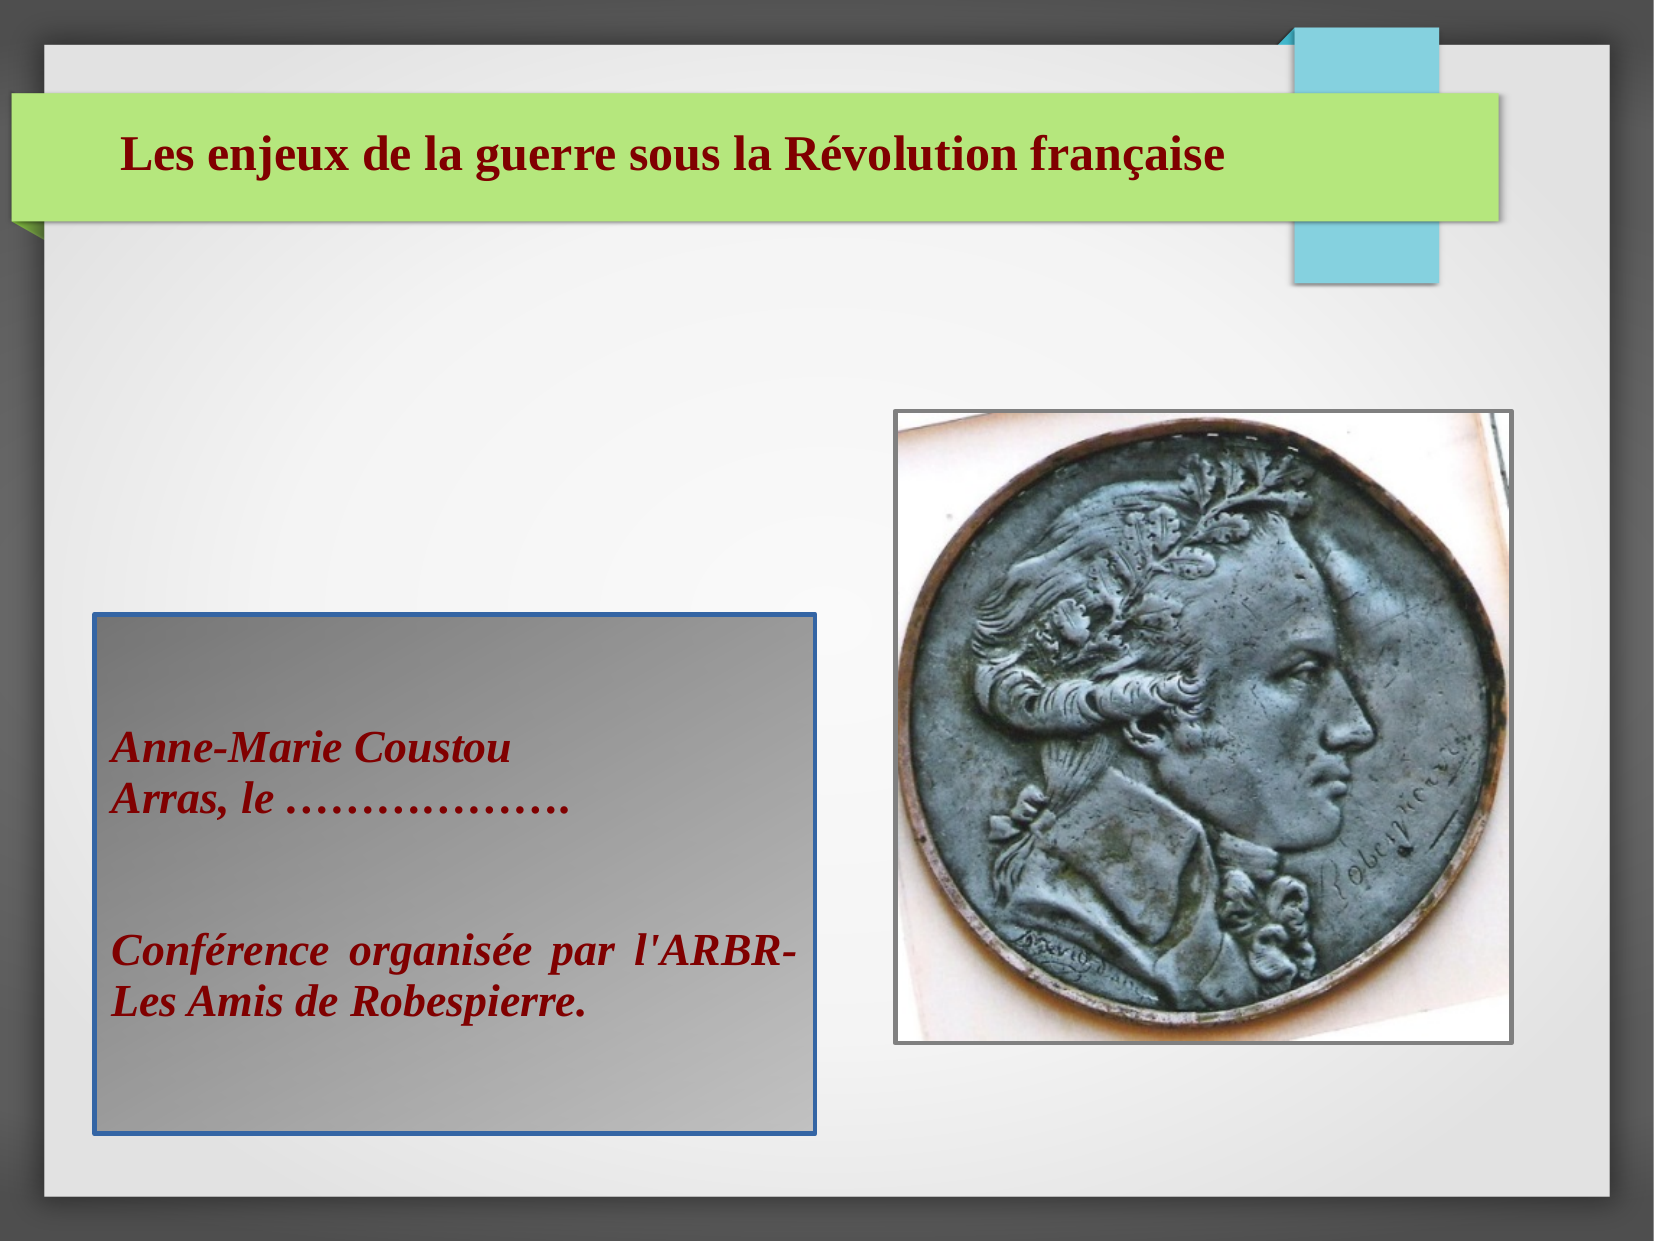

# Les enjeux de la guerre sous la Révolution française
Anne-Marie Coustou
Arras, le ……………….
Conférence organisée par l'ARBR-Les Amis de Robespierre.